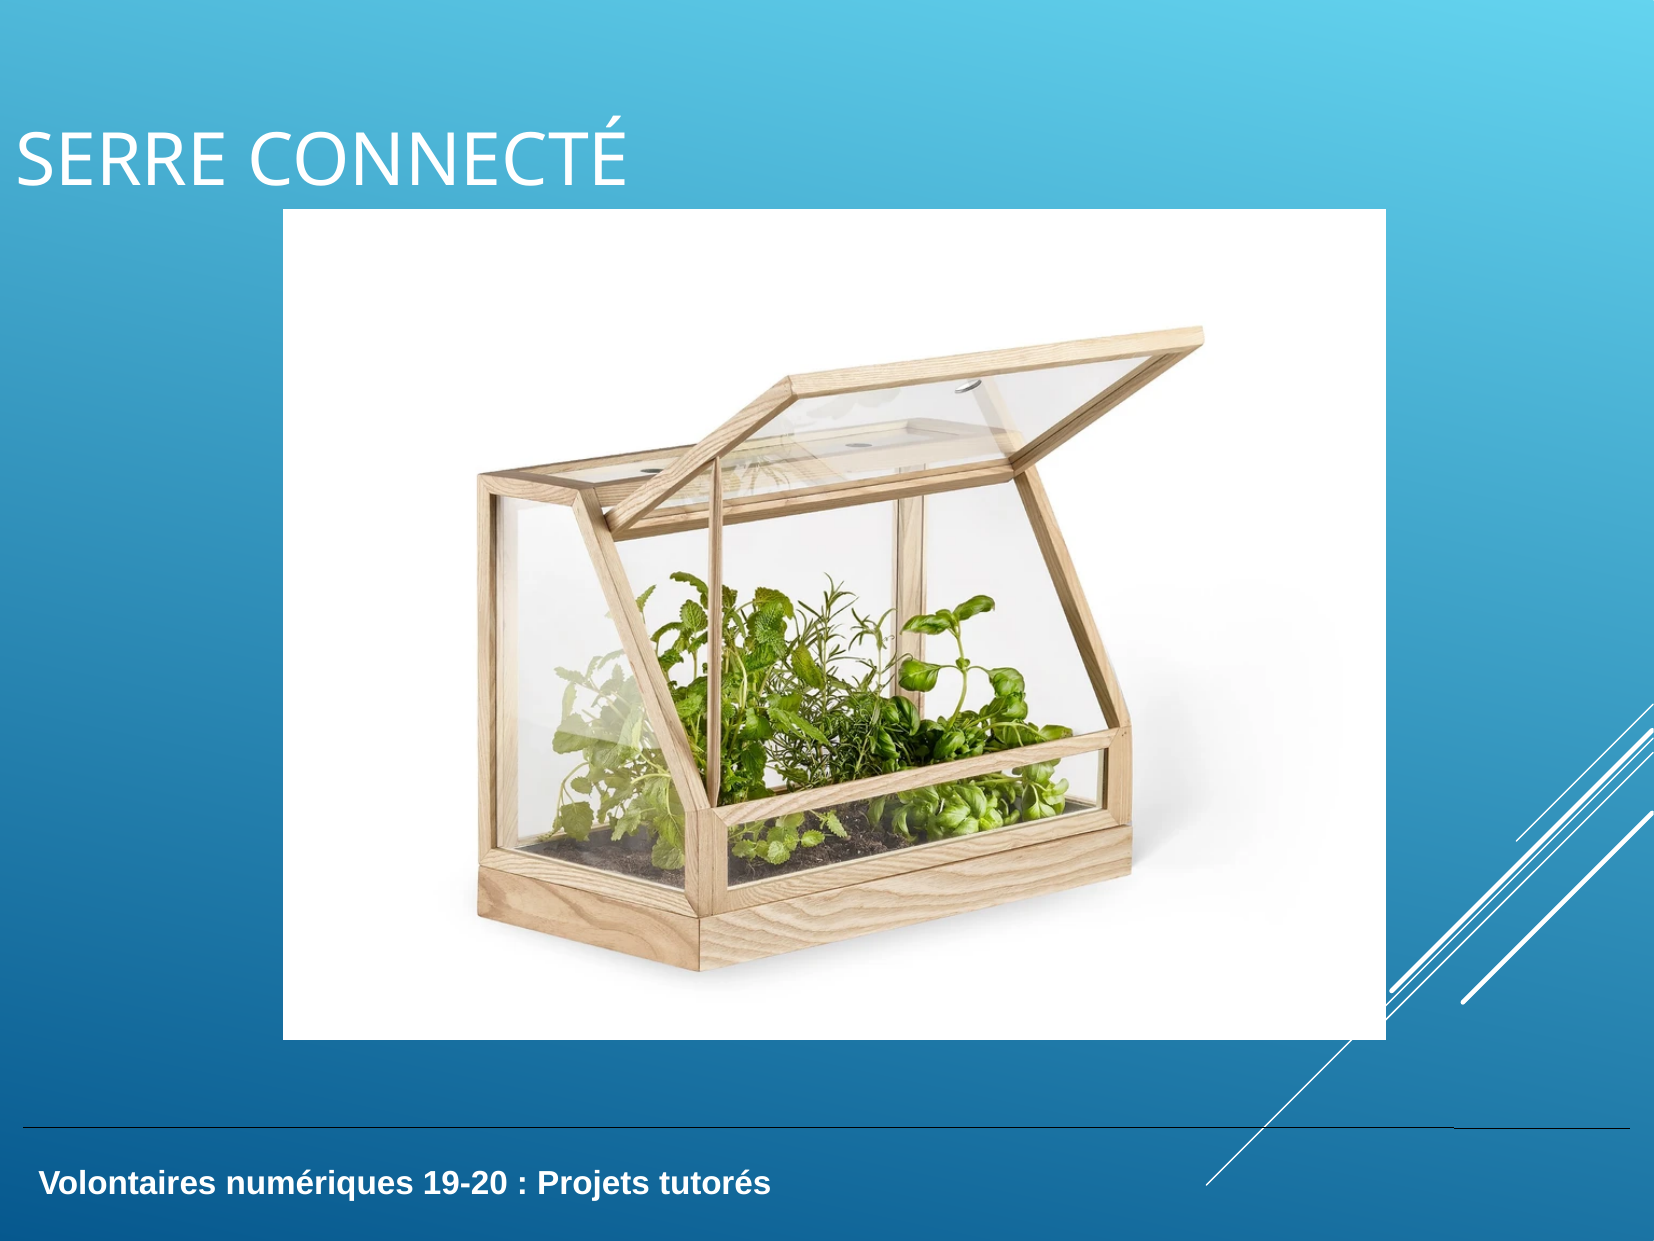

# Serre connecté
Volontaires numériques 19-20 : Projets tutorés